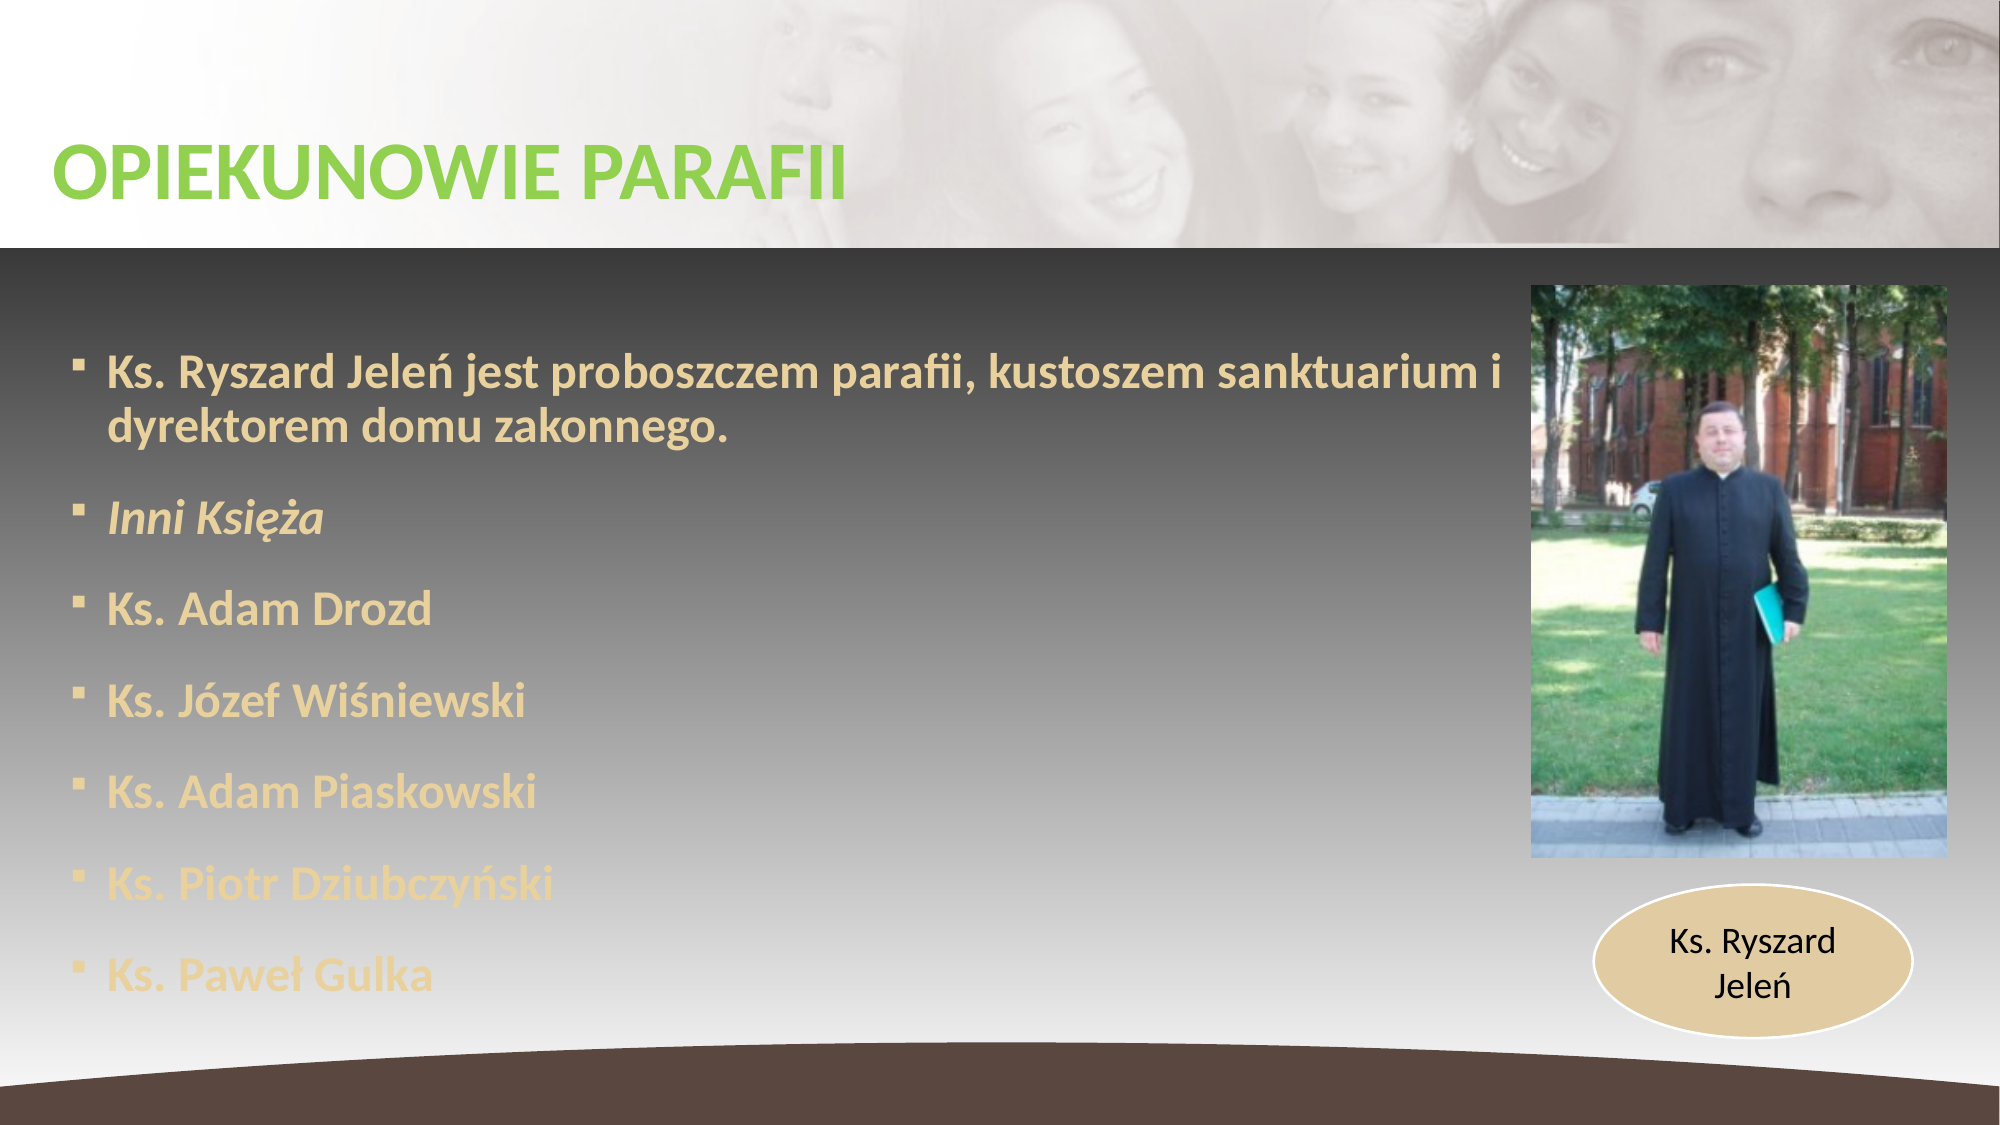

# OPIEKUNOWIE PARAFII
Ks. Ryszard Jeleń jest proboszczem parafii, kustoszem sanktuarium i dyrektorem domu zakonnego.
Inni Księża
Ks. Adam Drozd
Ks. Józef Wiśniewski
Ks. Adam Piaskowski
Ks. Piotr Dziubczyński
Ks. Paweł Gulka
Ks. Ryszard Jeleń